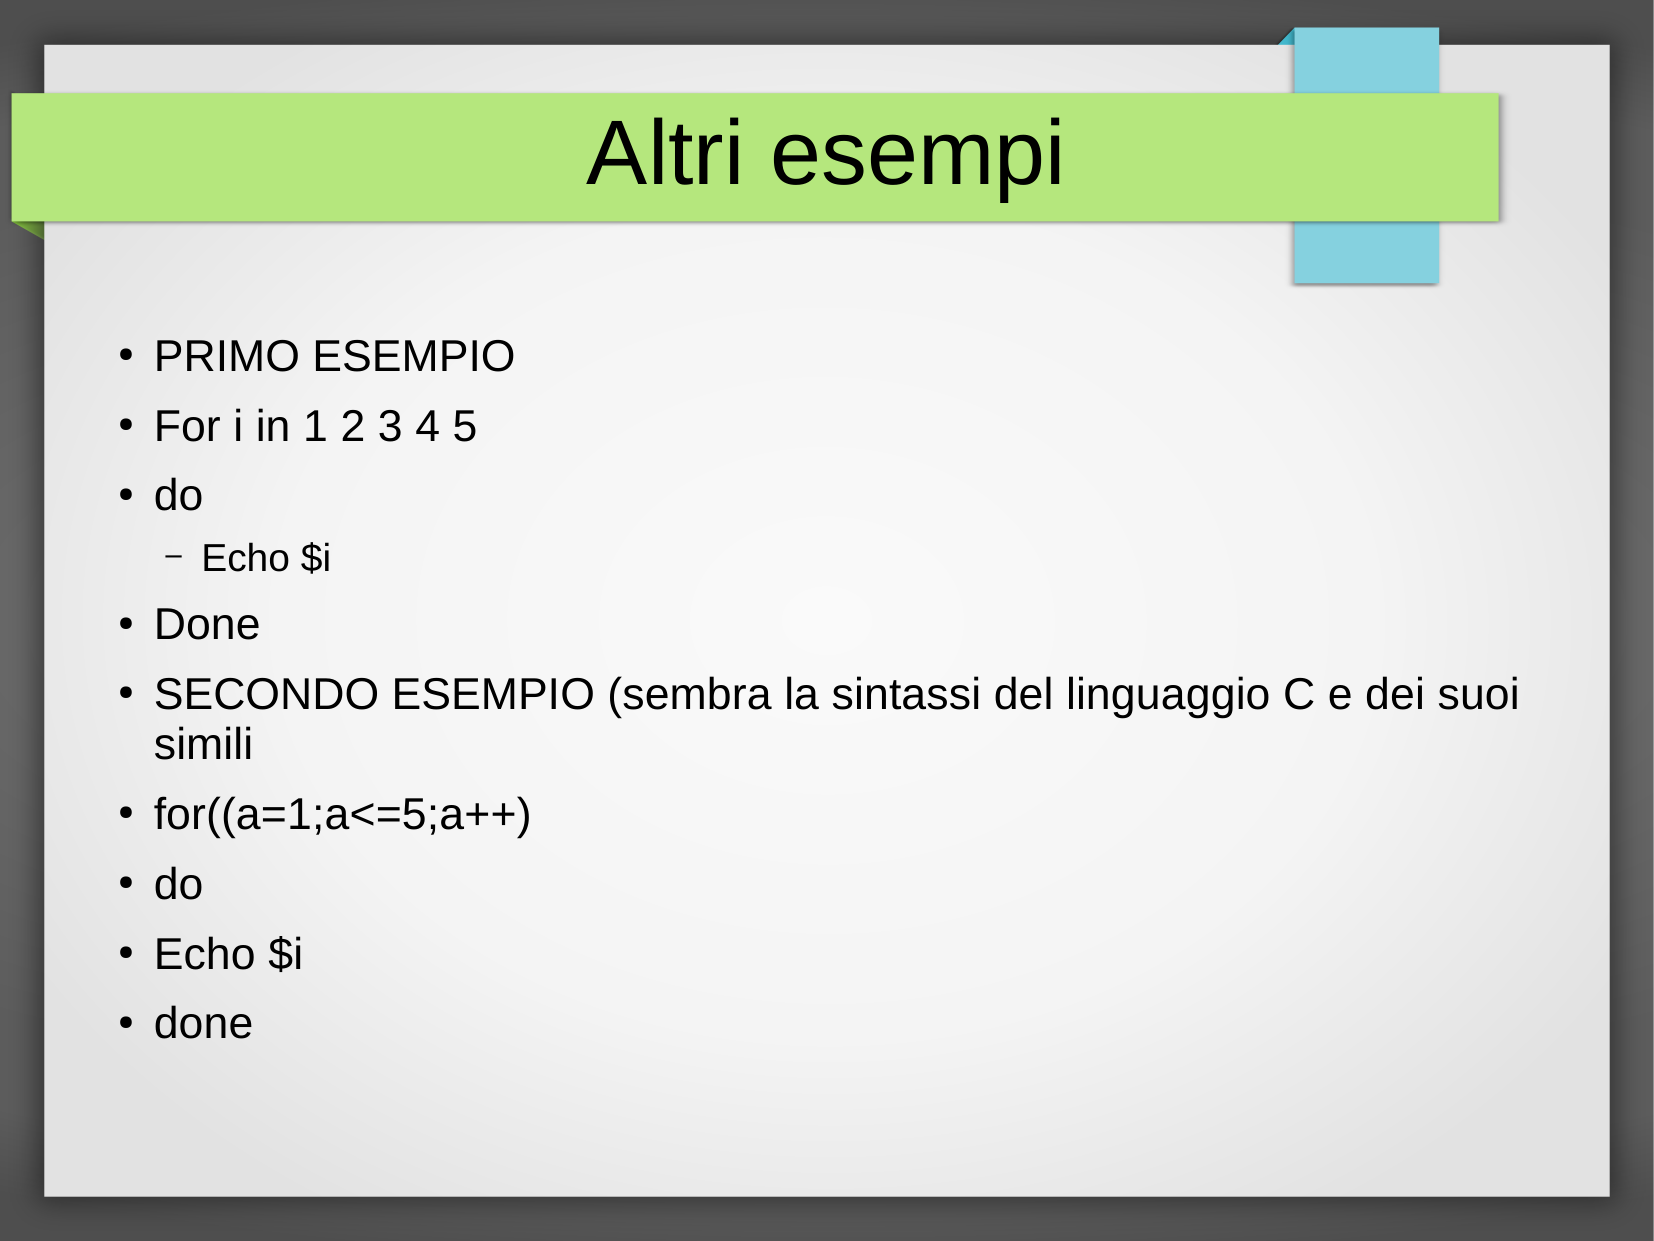

# Altri esempi
PRIMO ESEMPIO
For i in 1 2 3 4 5
do
Echo $i
Done
SECONDO ESEMPIO (sembra la sintassi del linguaggio C e dei suoi simili
for((a=1;a<=5;a++)
do
Echo $i
done